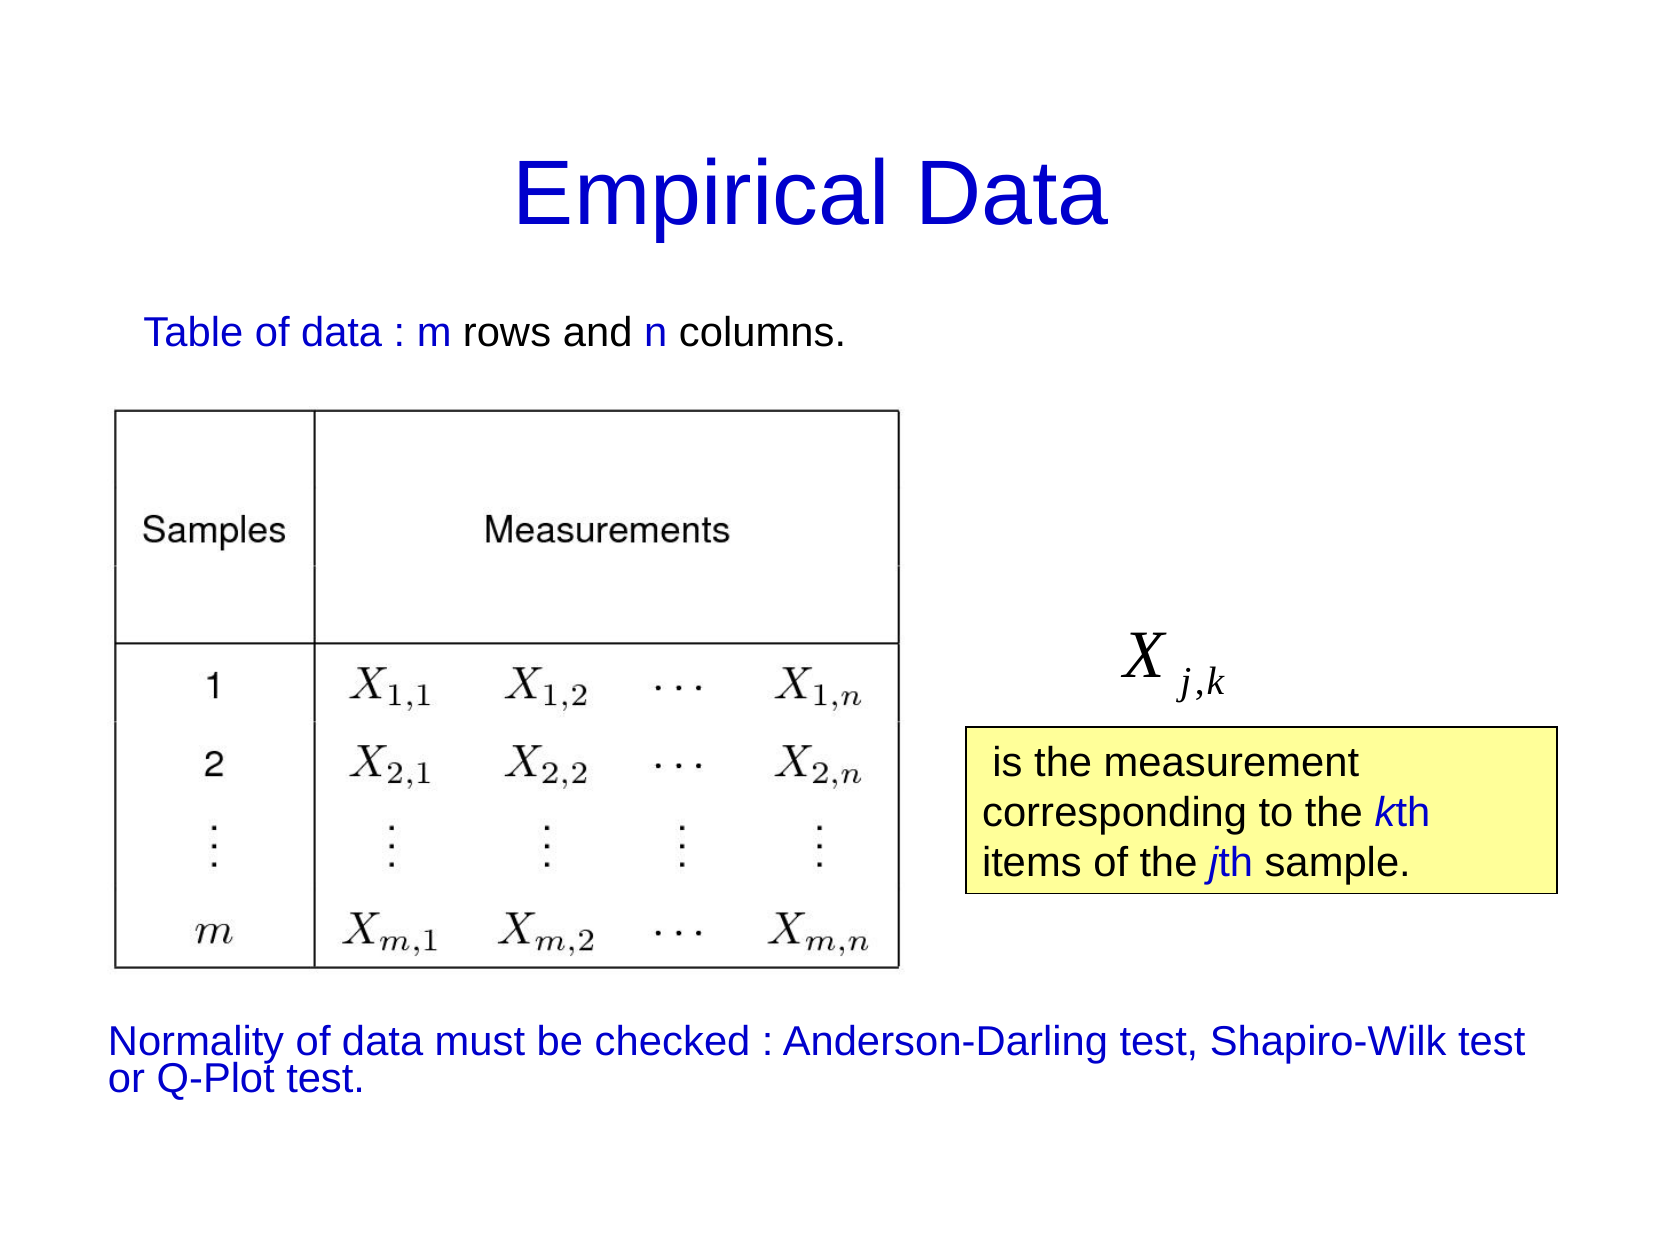

# Empirical Data
Table of data : m rows and n columns.
 is the measurement corresponding to the kth items of the jth sample.
Normality of data must be checked : Anderson-Darling test, Shapiro-Wilk test or Q-Plot test.